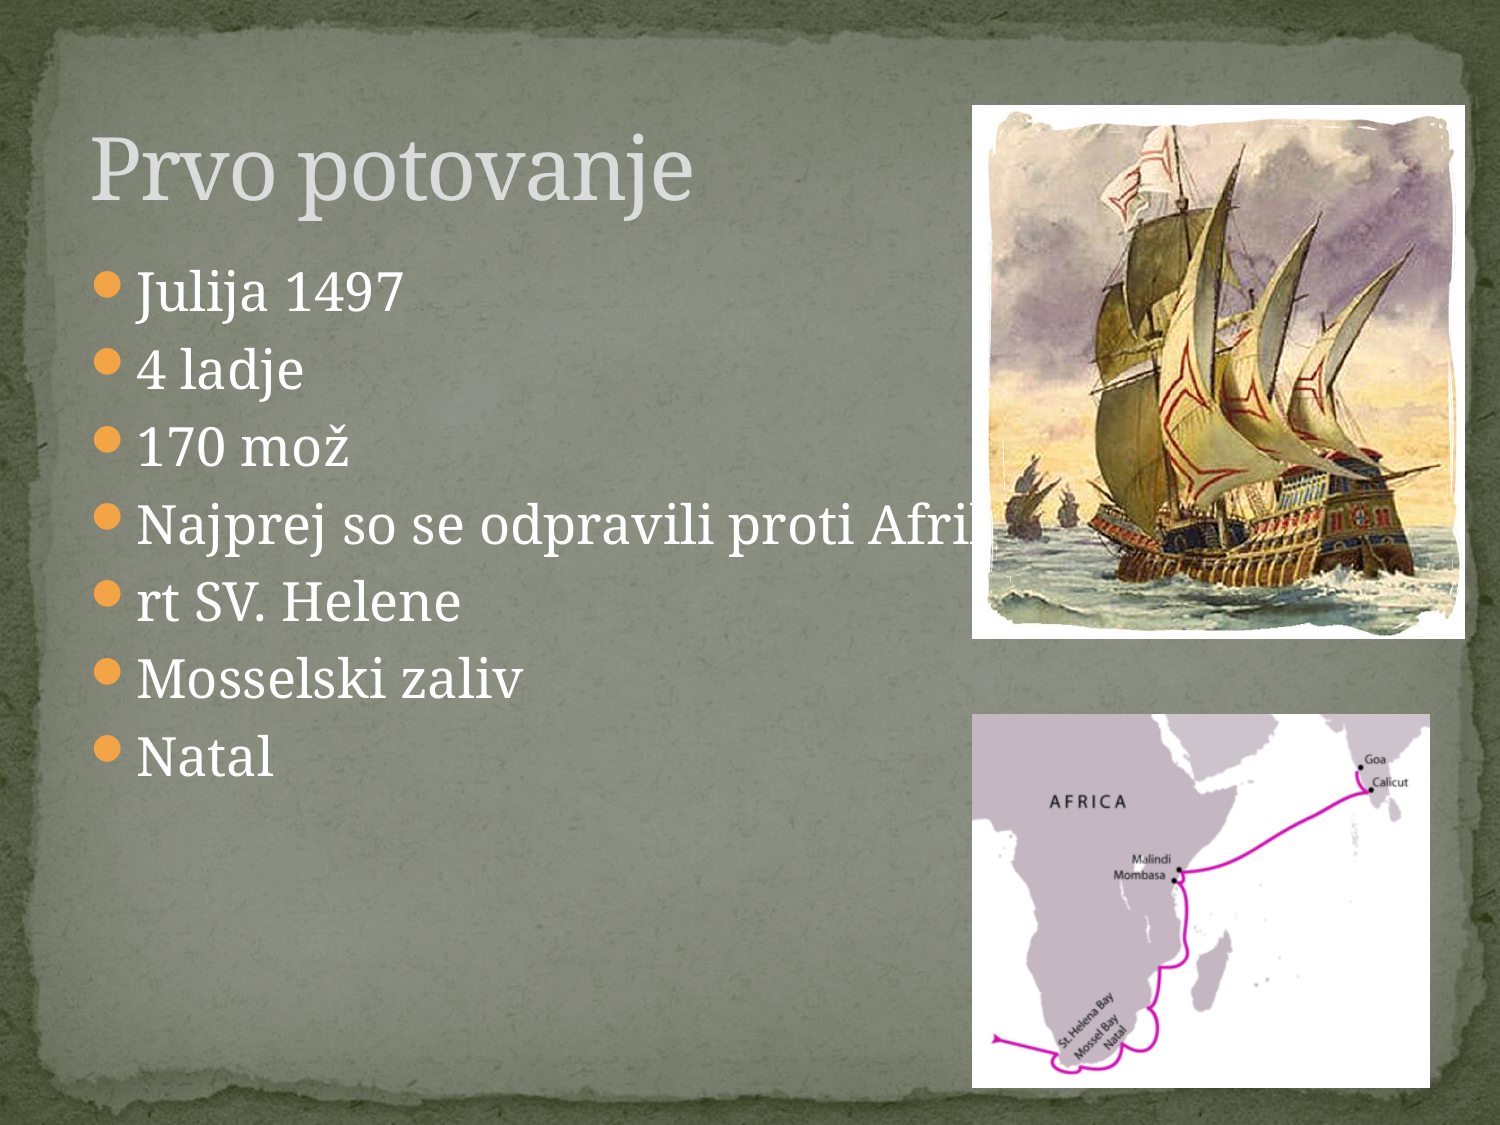

Prvo potovanje
# Julija 1497
4 ladje
170 mož
Najprej so se odpravili proti Afriki
rt SV. Helene
Mosselski zaliv
Natal